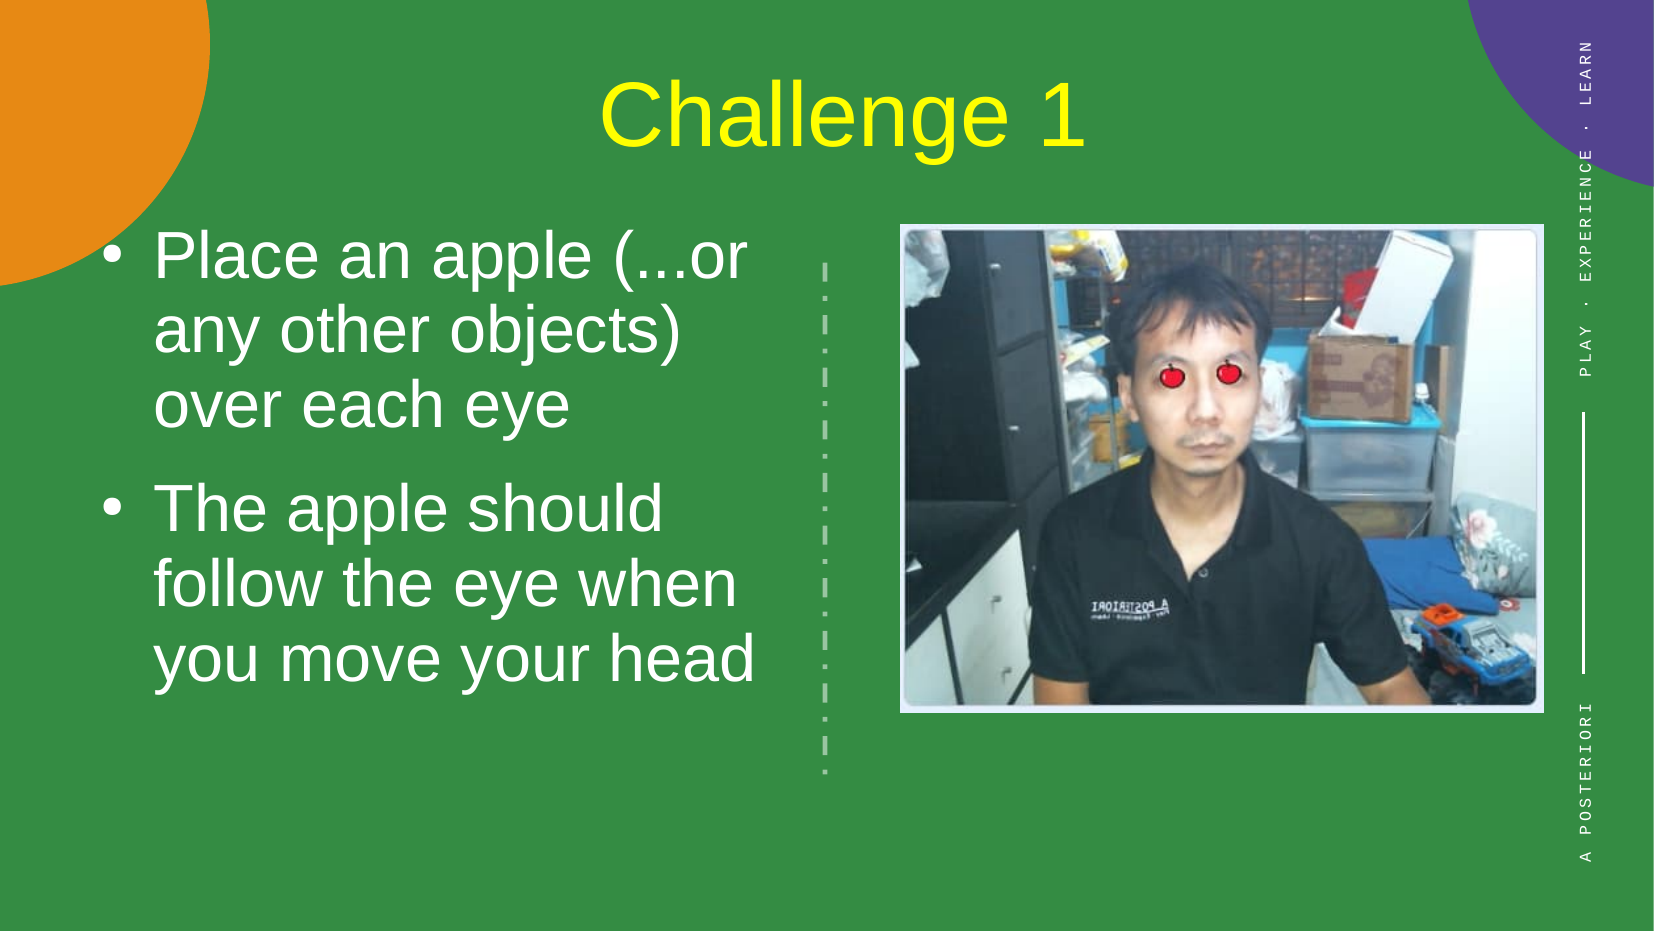

# Challenge 1
Place an apple (...or any other objects) over each eye
The apple should follow the eye when you move your head